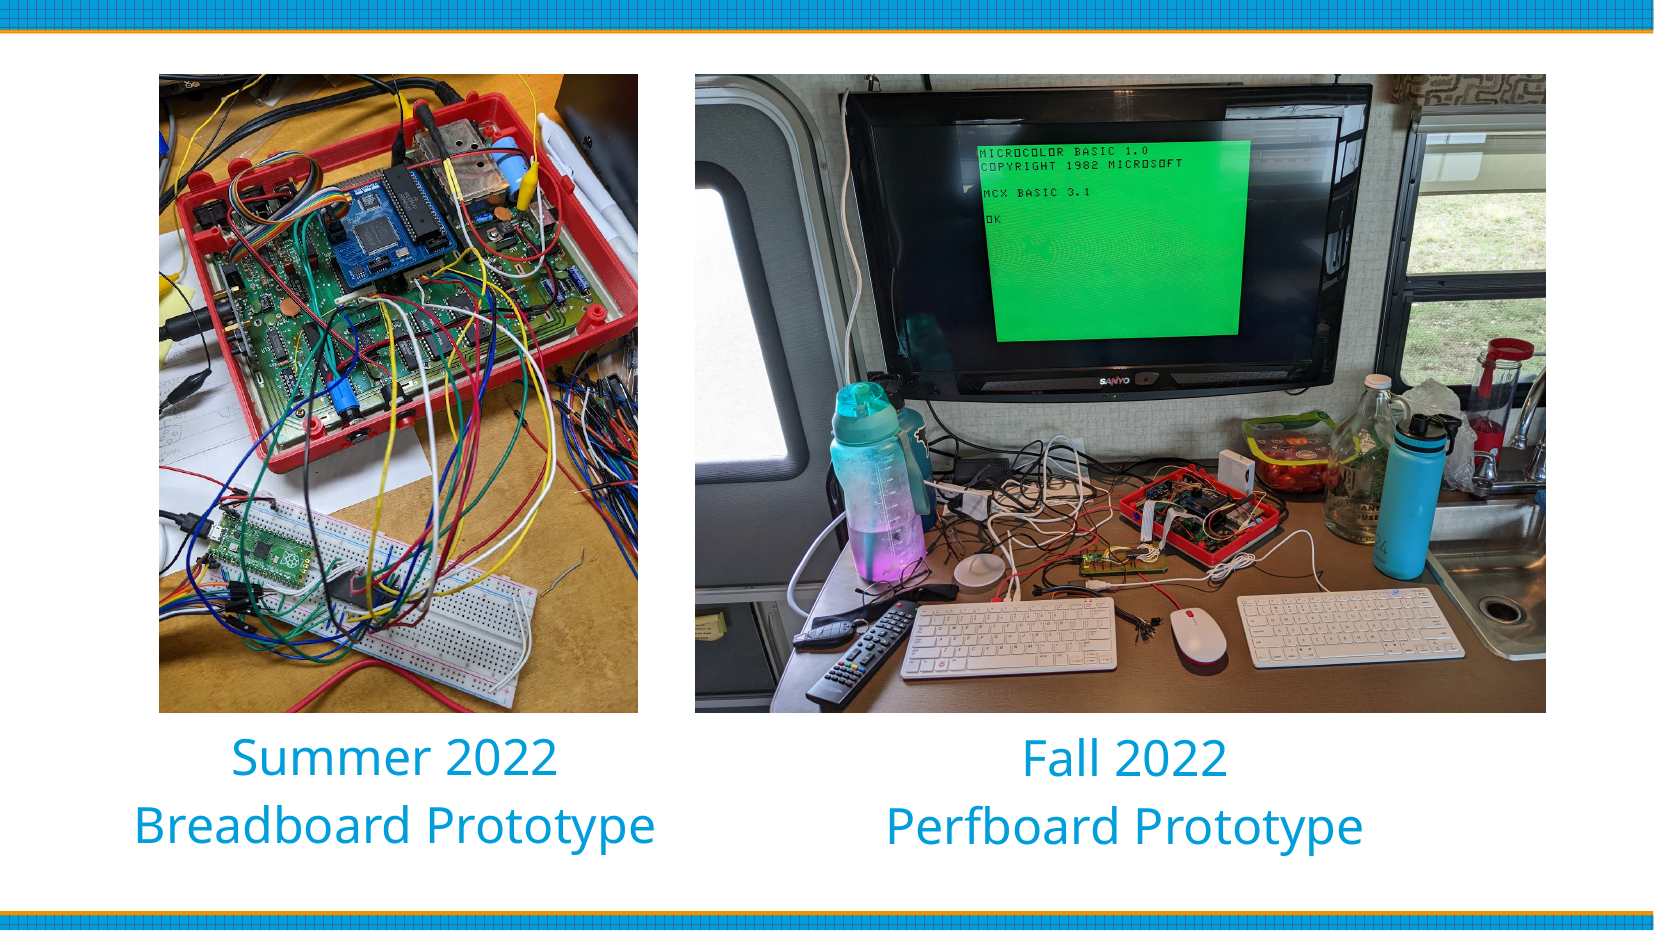

Summer 2022
Breadboard Prototype
Fall 2022
Perfboard Prototype